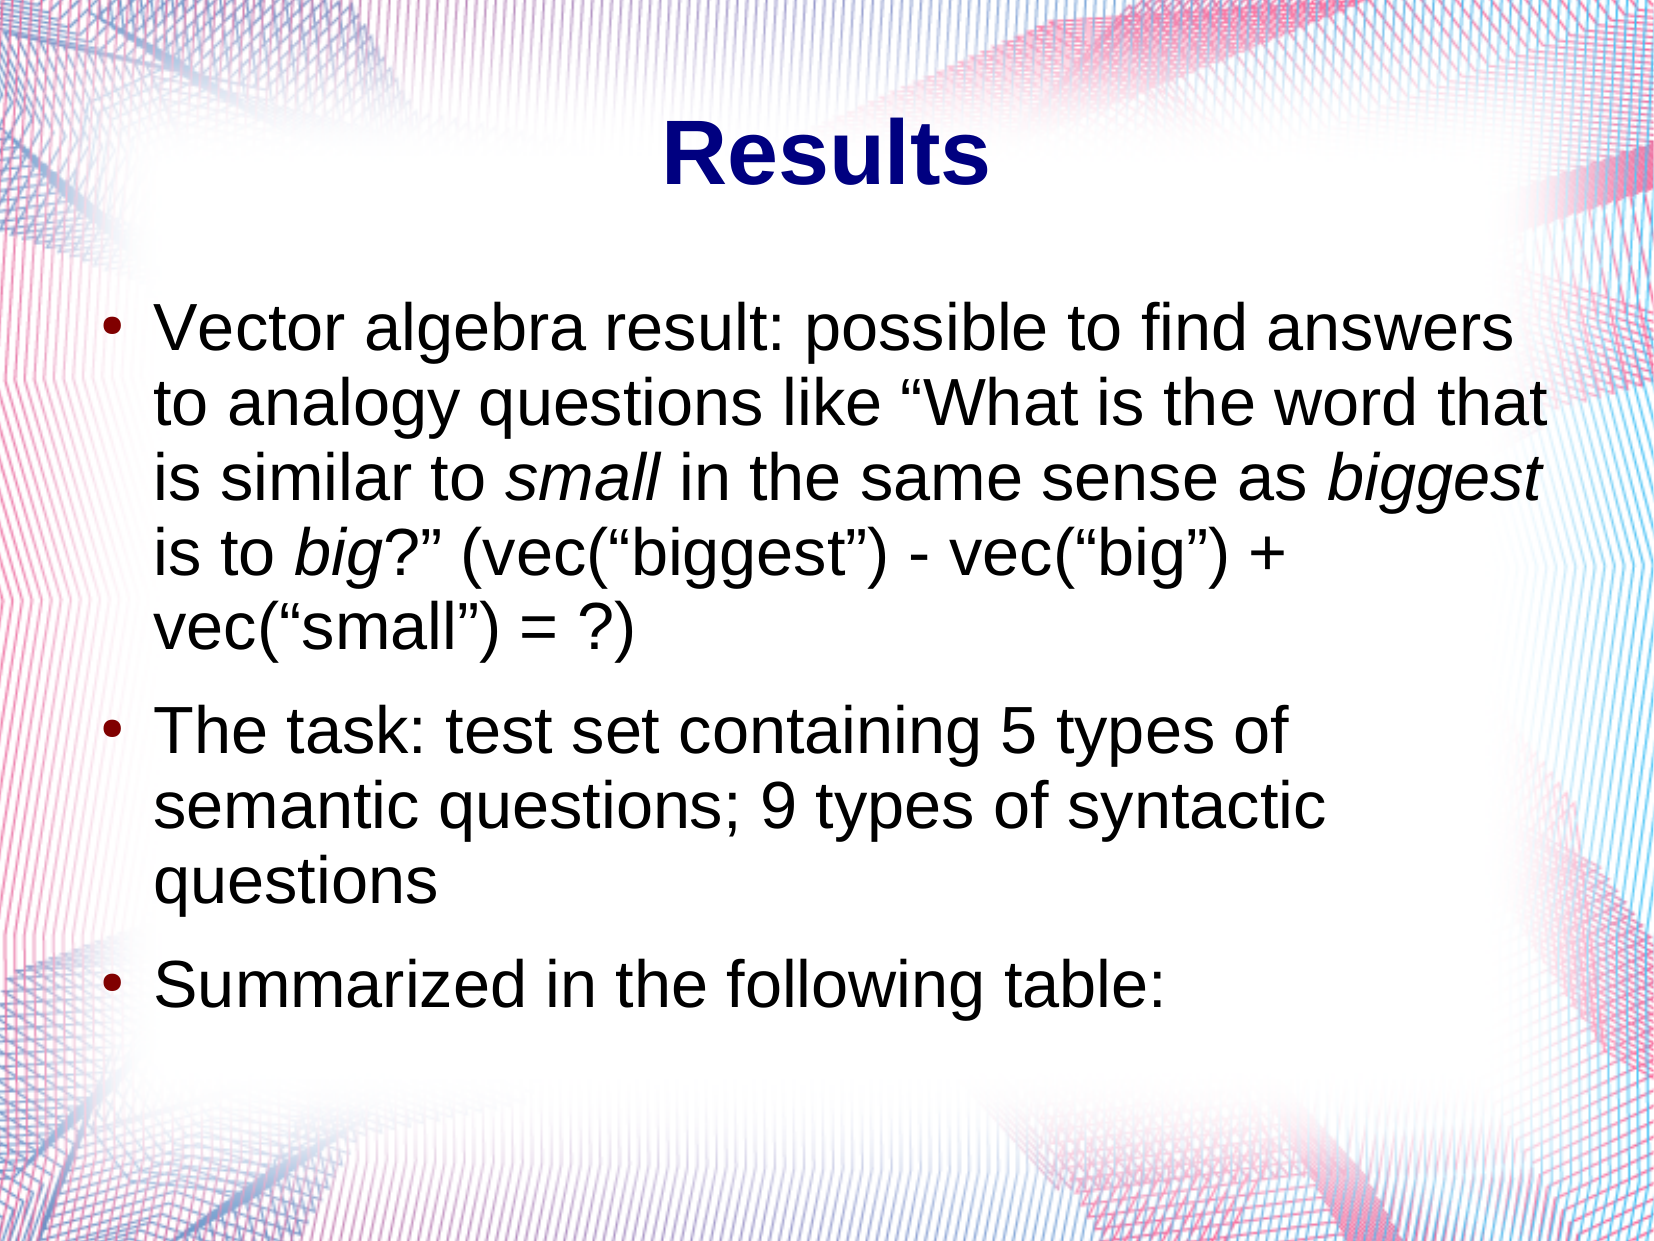

# Results
Vector algebra result: possible to find answers to analogy questions like “What is the word that is similar to small in the same sense as biggest is to big?” (vec(“biggest”) - vec(“big”) + vec(“small”) = ?)
The task: test set containing 5 types of semantic questions; 9 types of syntactic questions
Summarized in the following table: